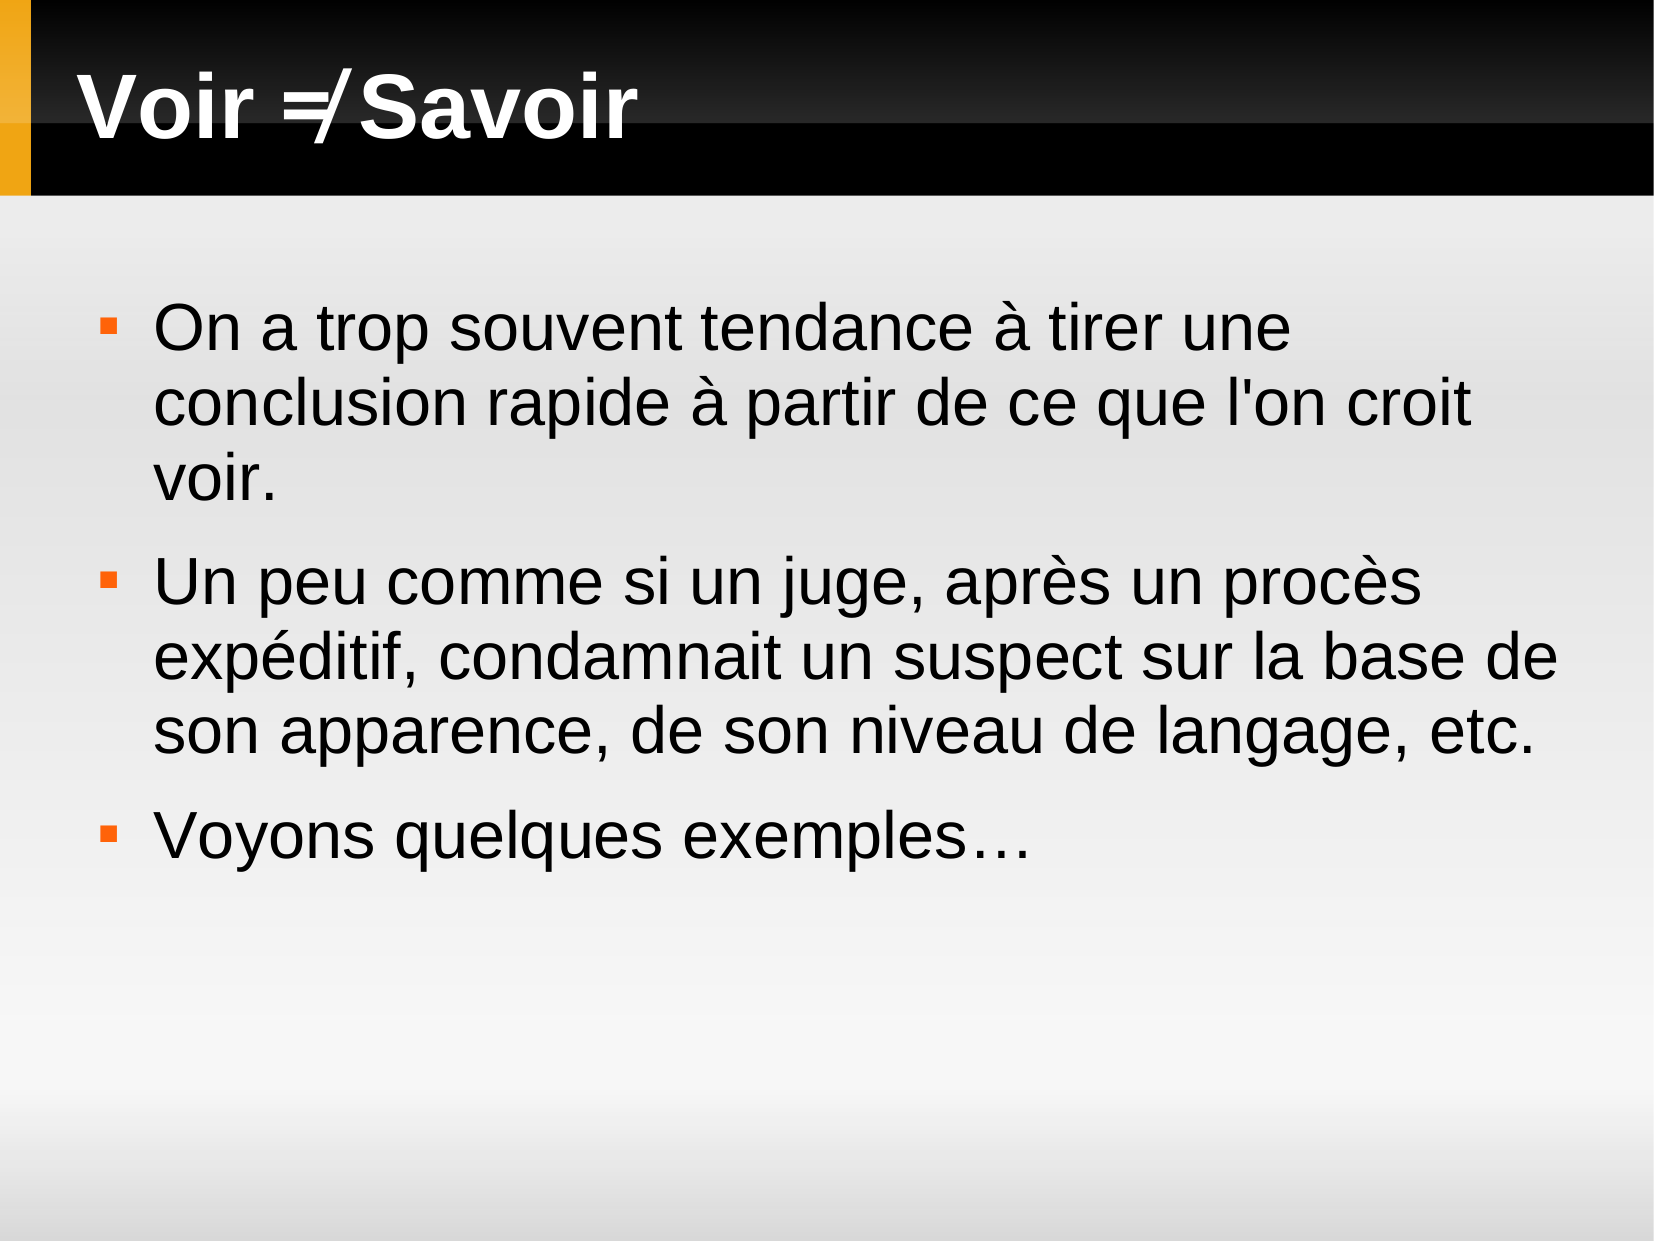

Voir ≠ Savoir
# On a trop souvent tendance à tirer une conclusion rapide à partir de ce que l'on croit voir.
Un peu comme si un juge, après un procès expéditif, condamnait un suspect sur la base de son apparence, de son niveau de langage, etc.
Voyons quelques exemples…